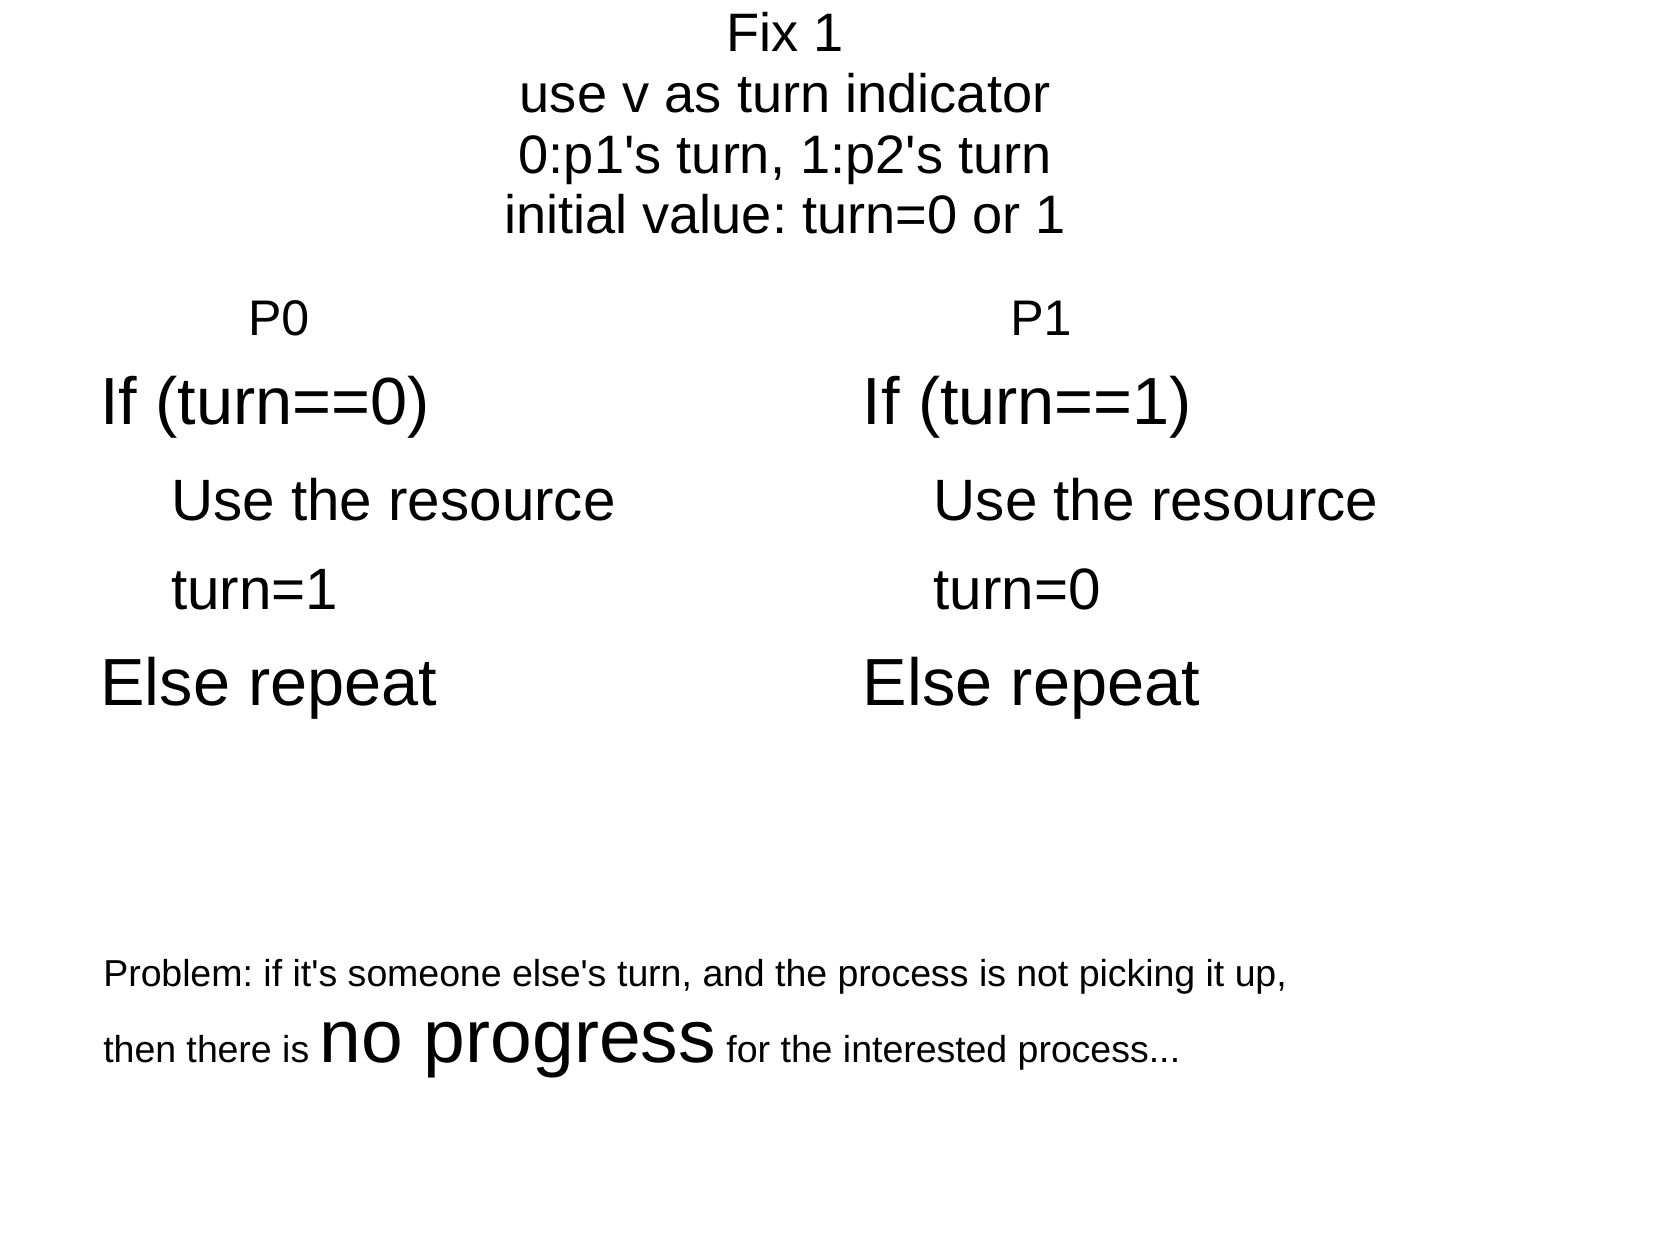

# Fix 1 use v as turn indicator 0:p1's turn, 1:p2's turn initial value: turn=0 or 1
P0
If (turn==0)
Use the resource
turn=1
Else repeat
P1
If (turn==1)
Use the resource
turn=0
Else repeat
Problem: if it's someone else's turn, and the process is not picking it up,
then there is no progress for the interested process...